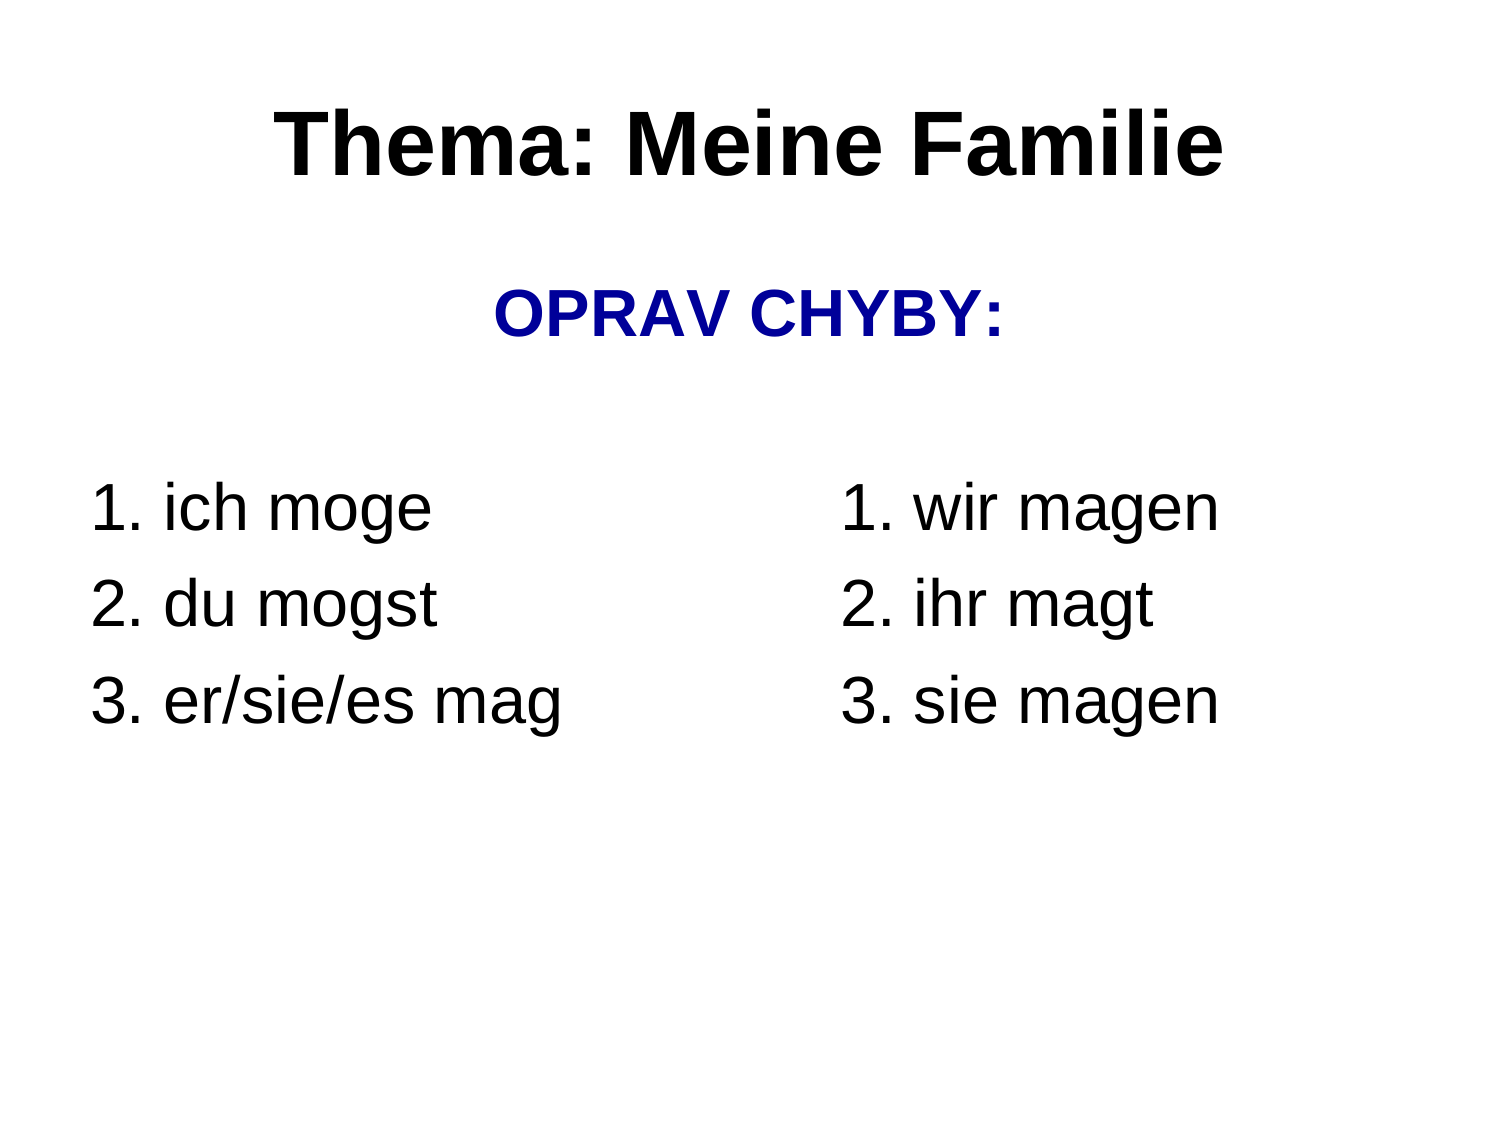

# Thema: Meine Familie
OPRAV CHYBY:
1. ich moge			1. wir magen
2. du mogst			2. ihr magt
3. er/sie/es mag		3. sie magen